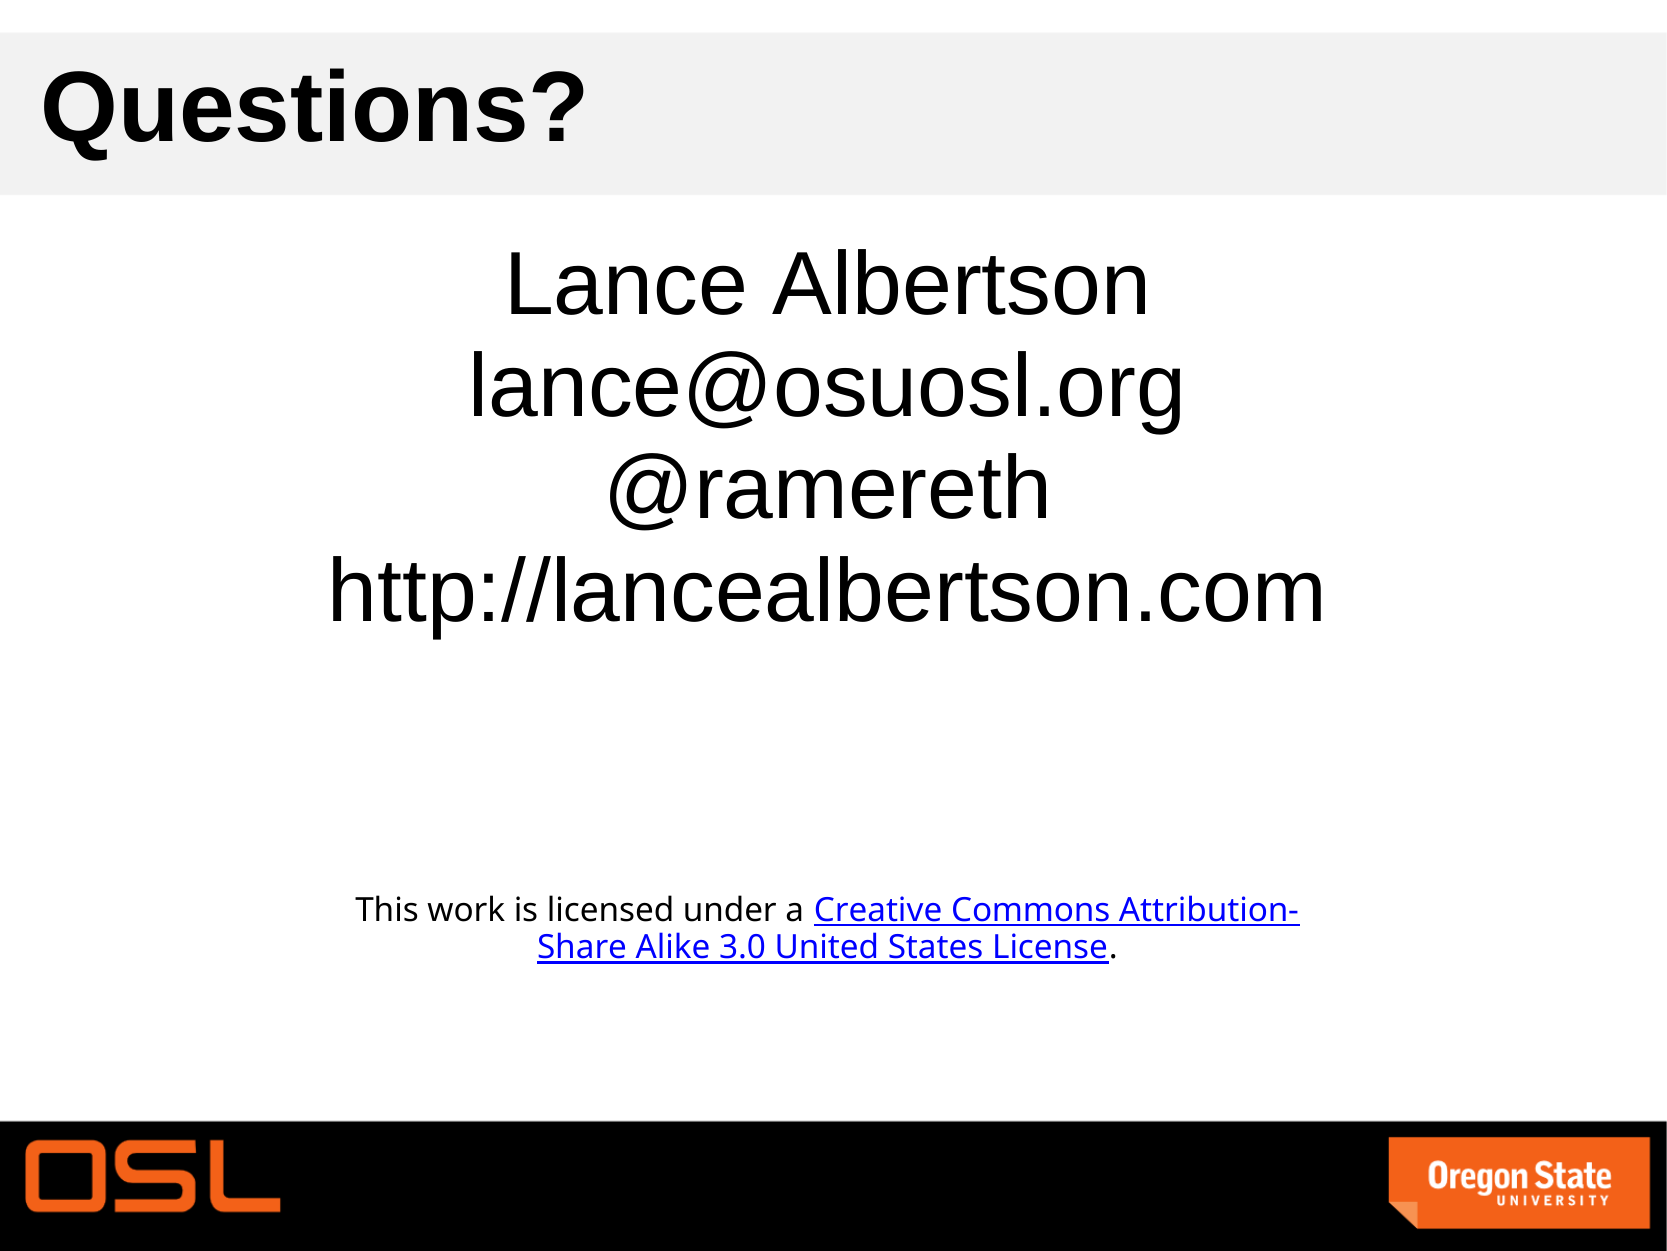

# Questions?
Lance Albertson
lance@osuosl.org
@ramereth
http://lancealbertson.com
This work is licensed under a Creative Commons Attribution-Share Alike 3.0 United States License.